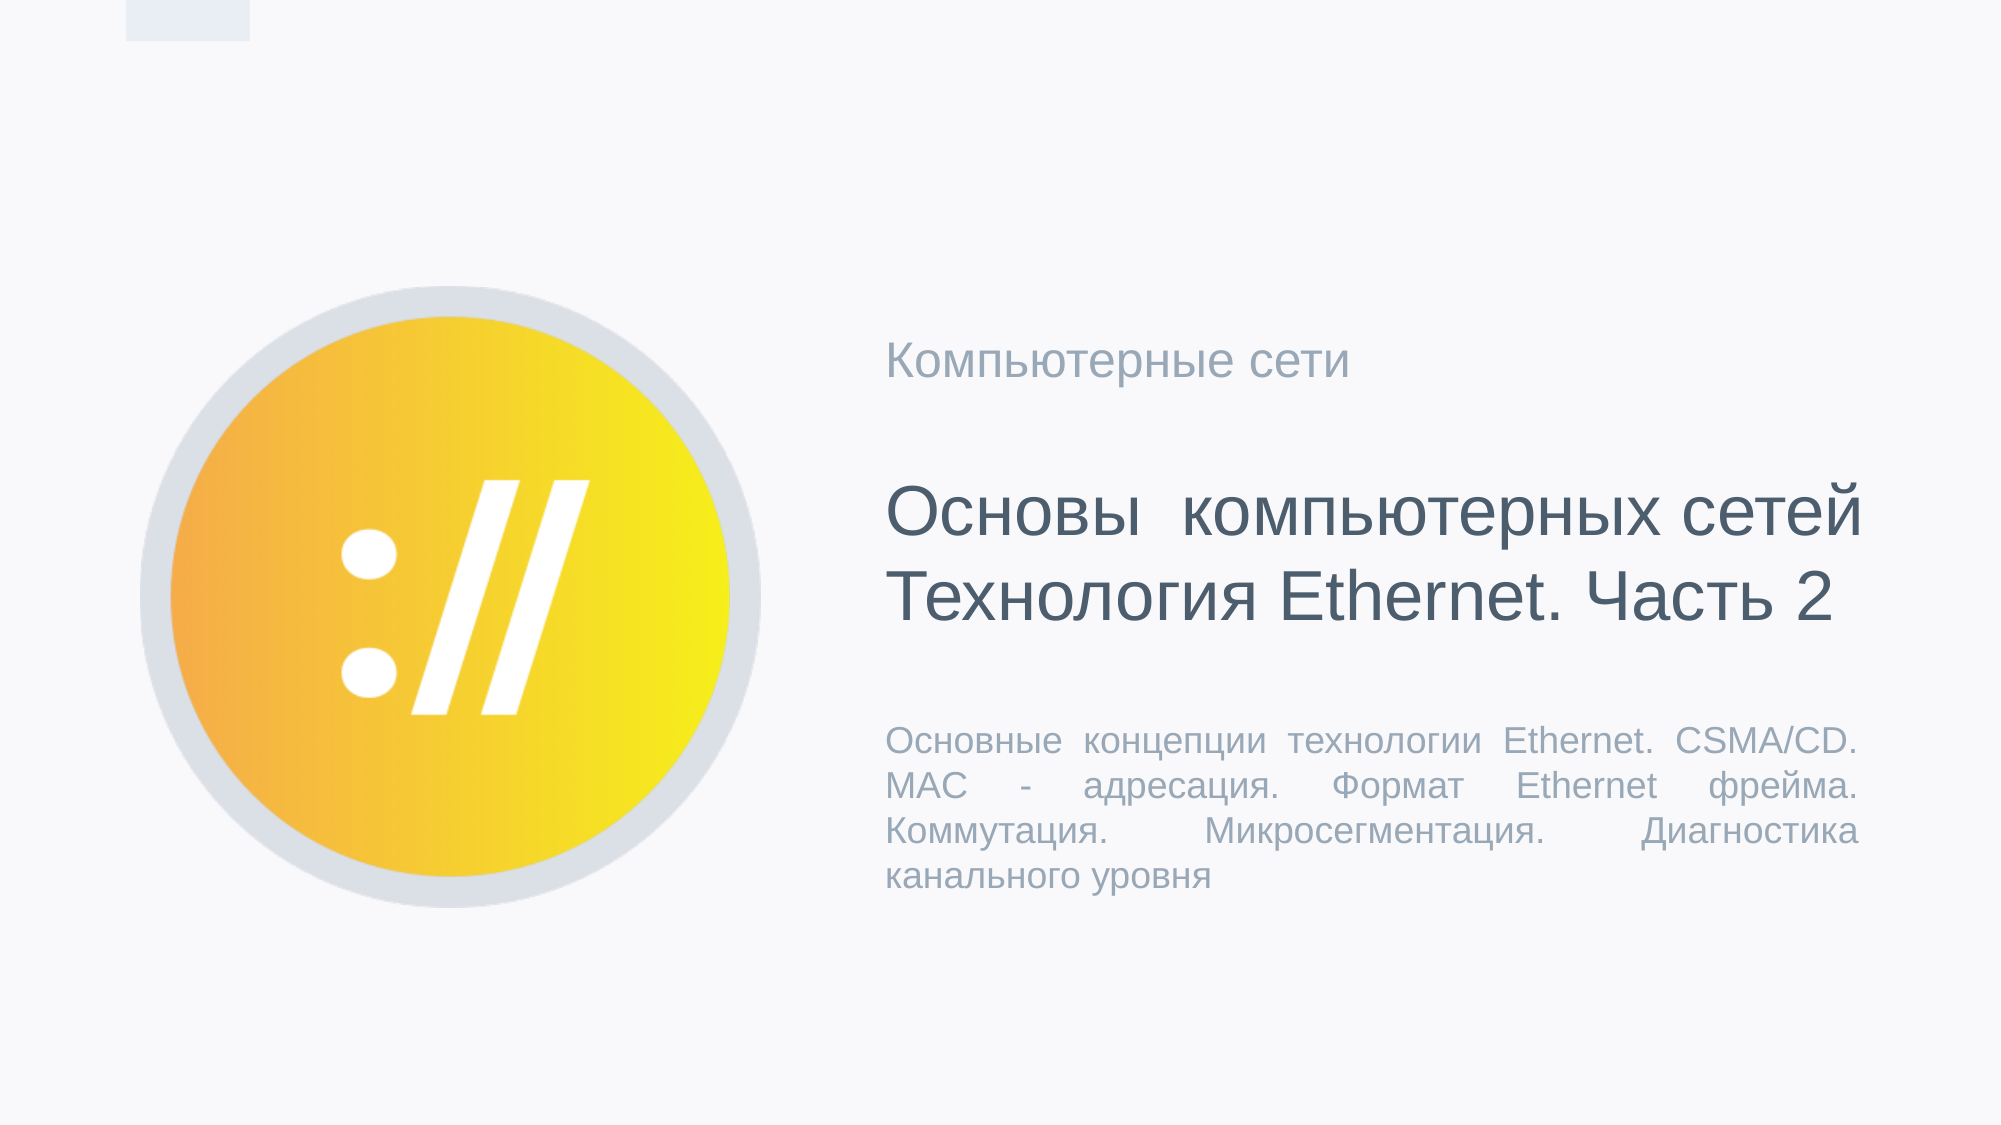

Компьютерные сети
# Основы компьютерных сетей Технология Ethernet. Часть 2
Основные концепции технологии Ethernet. CSMA/CD. MAC - адресация. Формат Ethernet фрейма. Коммутация. Микросегментация. Диагностика канального уровня